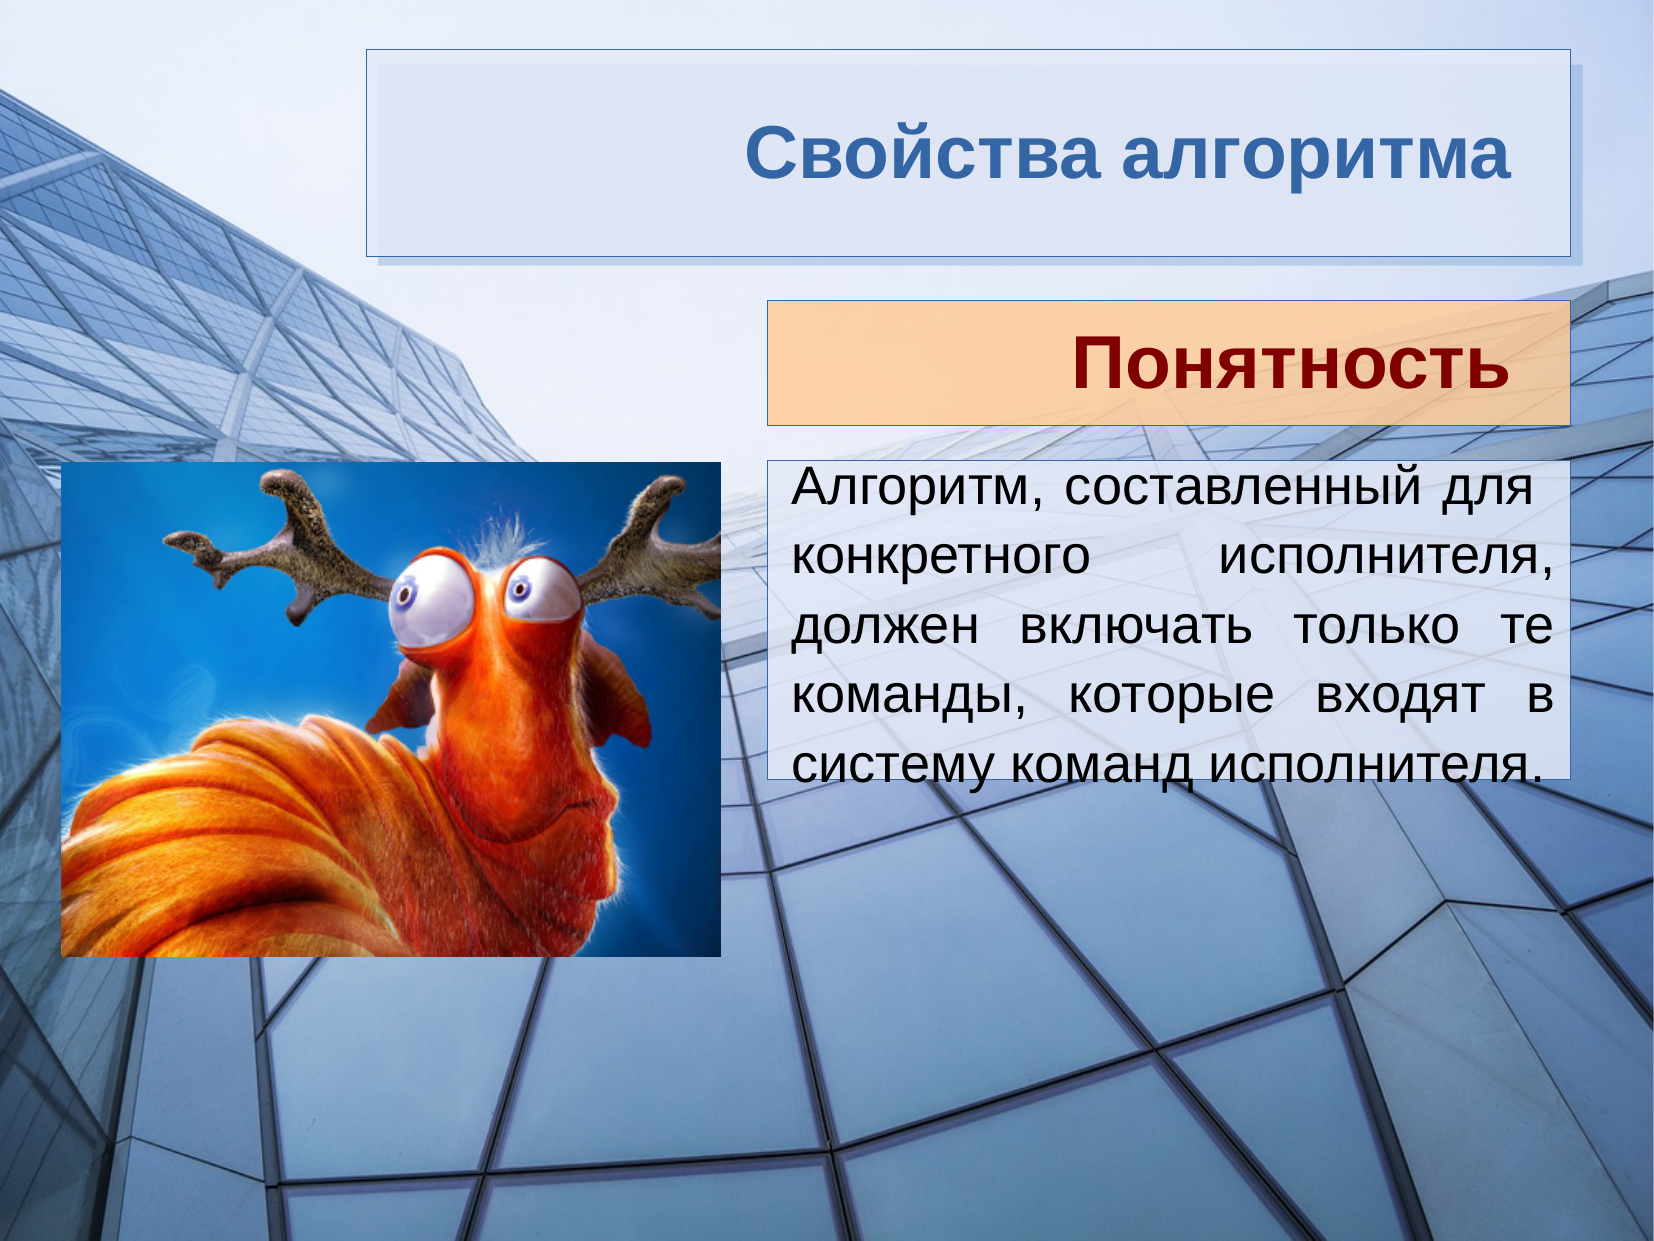

# Свойства алгоритма
Понятность
Алгоритм, составленный для конкретного исполнителя, должен включать только те команды, которые входят в систему команд исполнителя.